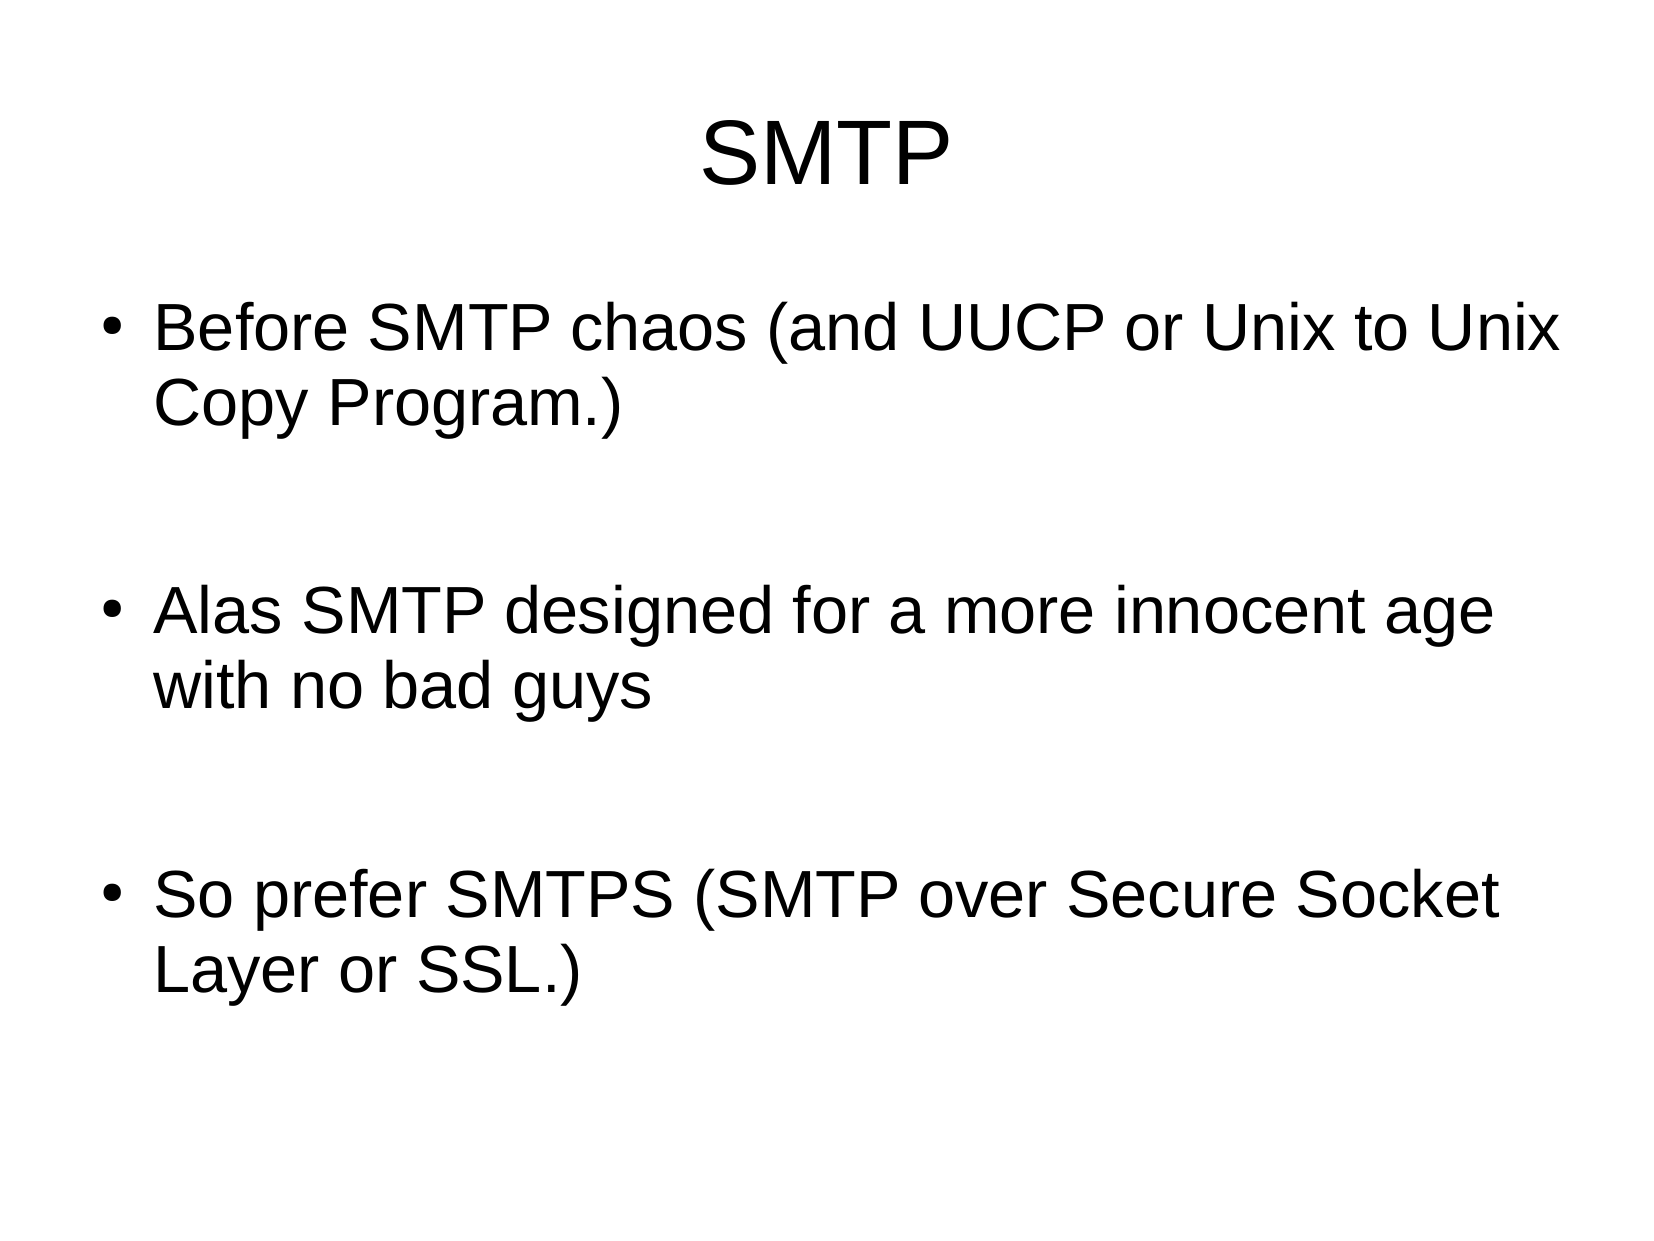

# SMTP
Before SMTP chaos (and UUCP or Unix to Unix Copy Program.)
Alas SMTP designed for a more innocent age with no bad guys
So prefer SMTPS (SMTP over Secure Socket Layer or SSL.)